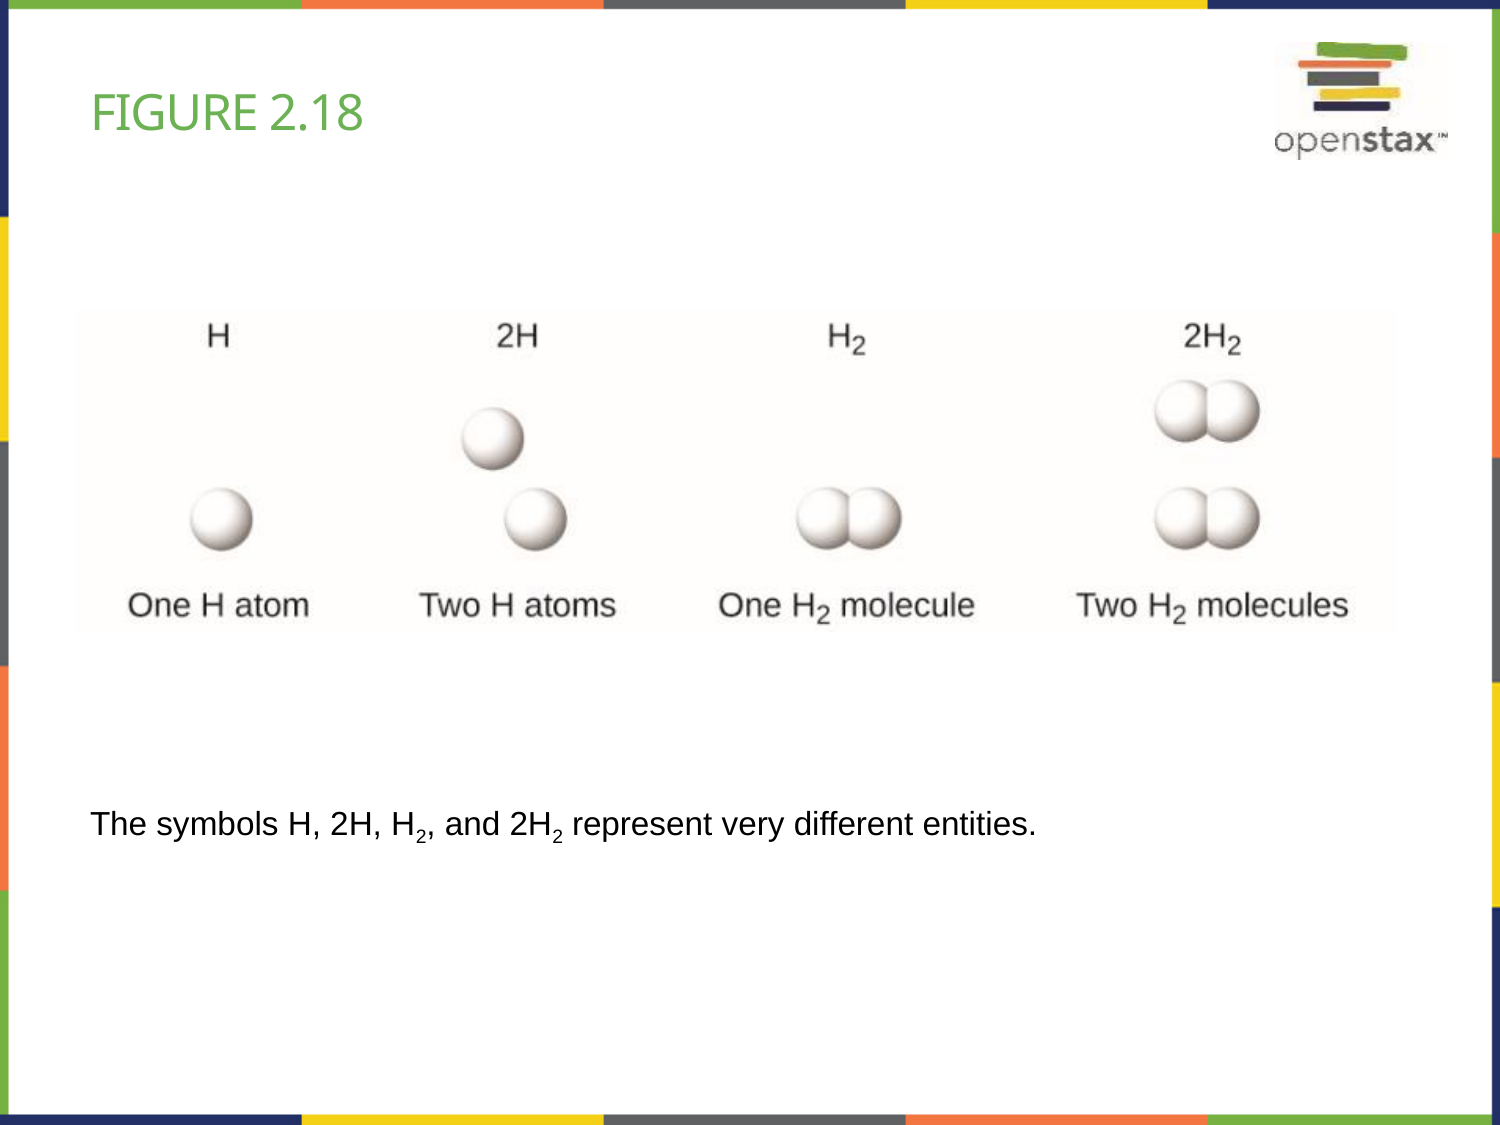

# Figure 2.18
The symbols H, 2H, H2, and 2H2 represent very different entities.